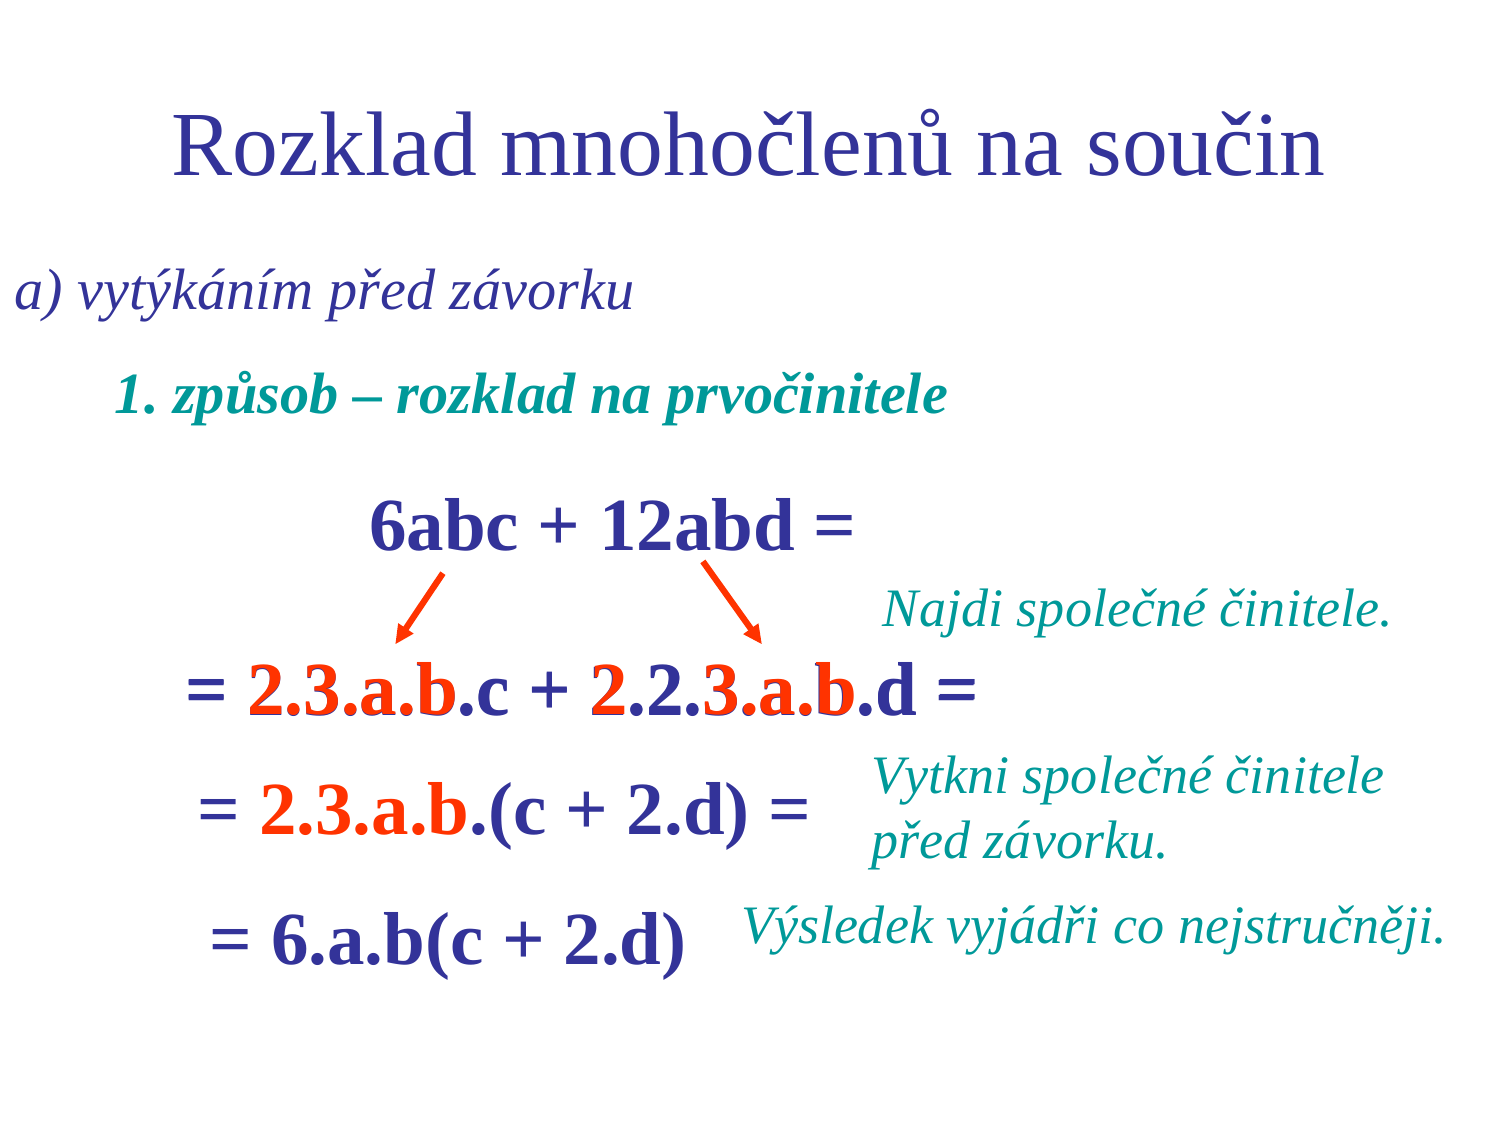

Rozklad mnohočlenů na součin
a) vytýkáním před závorku
1. způsob – rozklad na prvočinitele
6abc + 12abd =
Najdi společné činitele.
= 2.3.a.b.c + 2.2.3.a.b.d =
= 2.3.a.b.c + 2.2.3.a.b.d =
Vytkni společné činitele před závorku.
= 2.3.a.b.(c + 2.d) =
= 6.a.b(c + 2.d)
Výsledek vyjádři co nejstručněji.